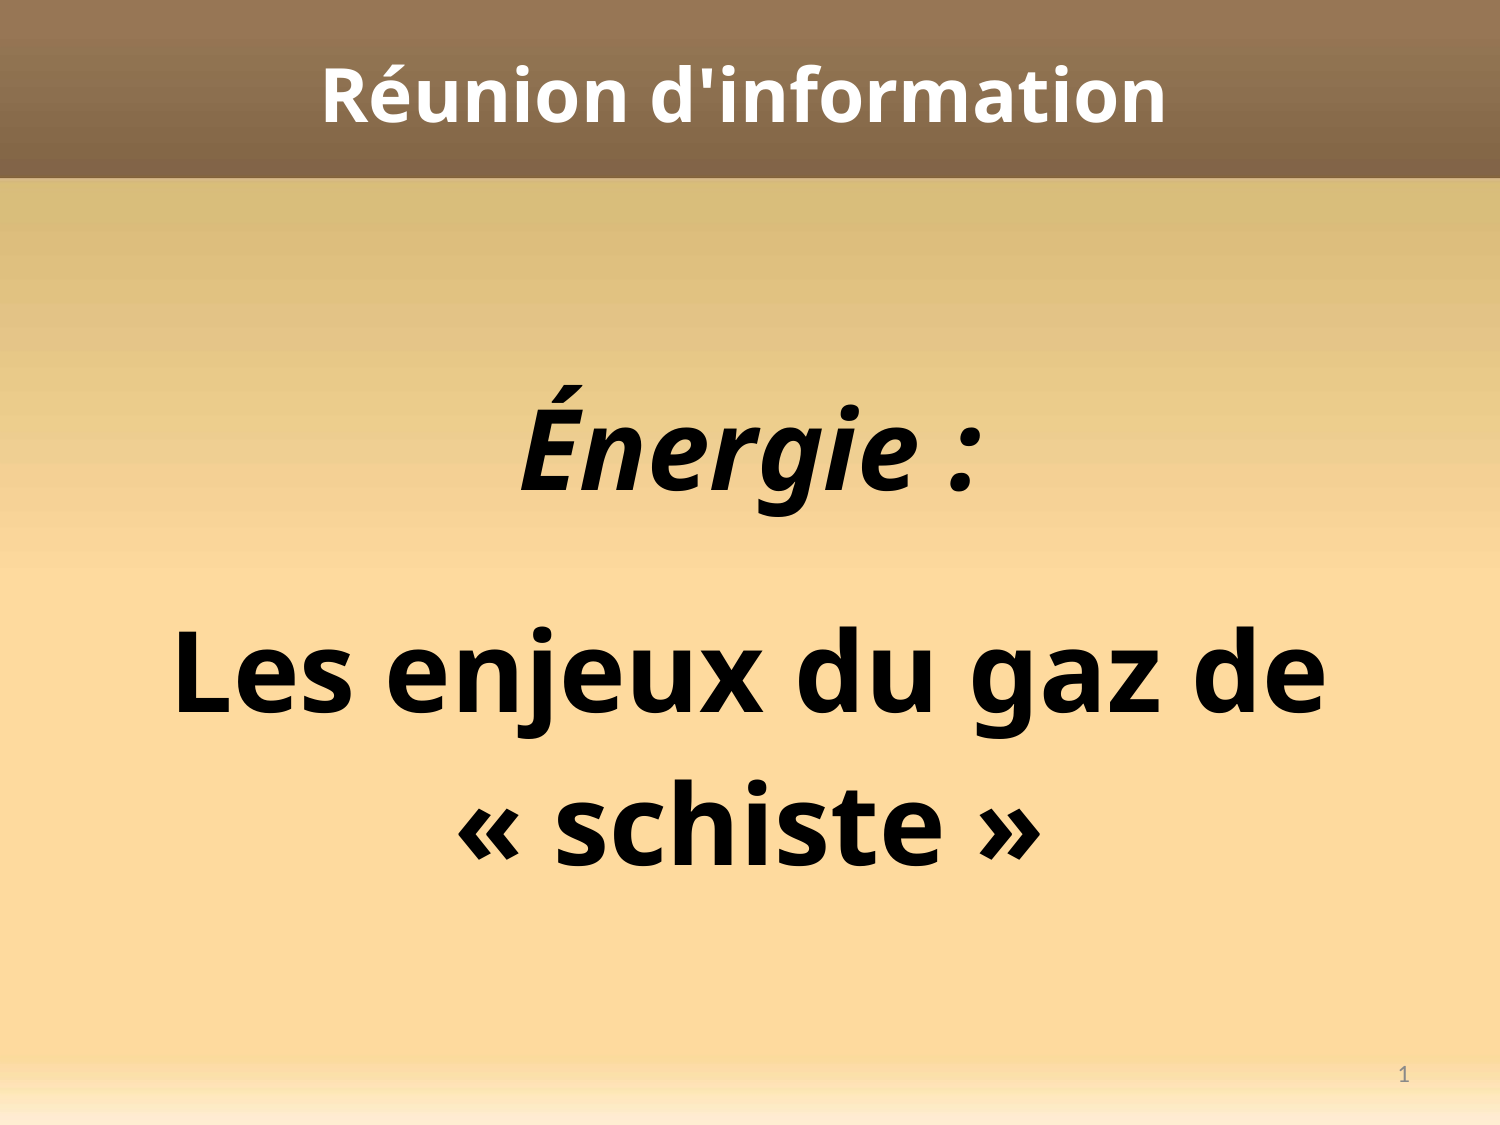

Réunion d'information
# Énergie :
Les enjeux du gaz de « schiste »